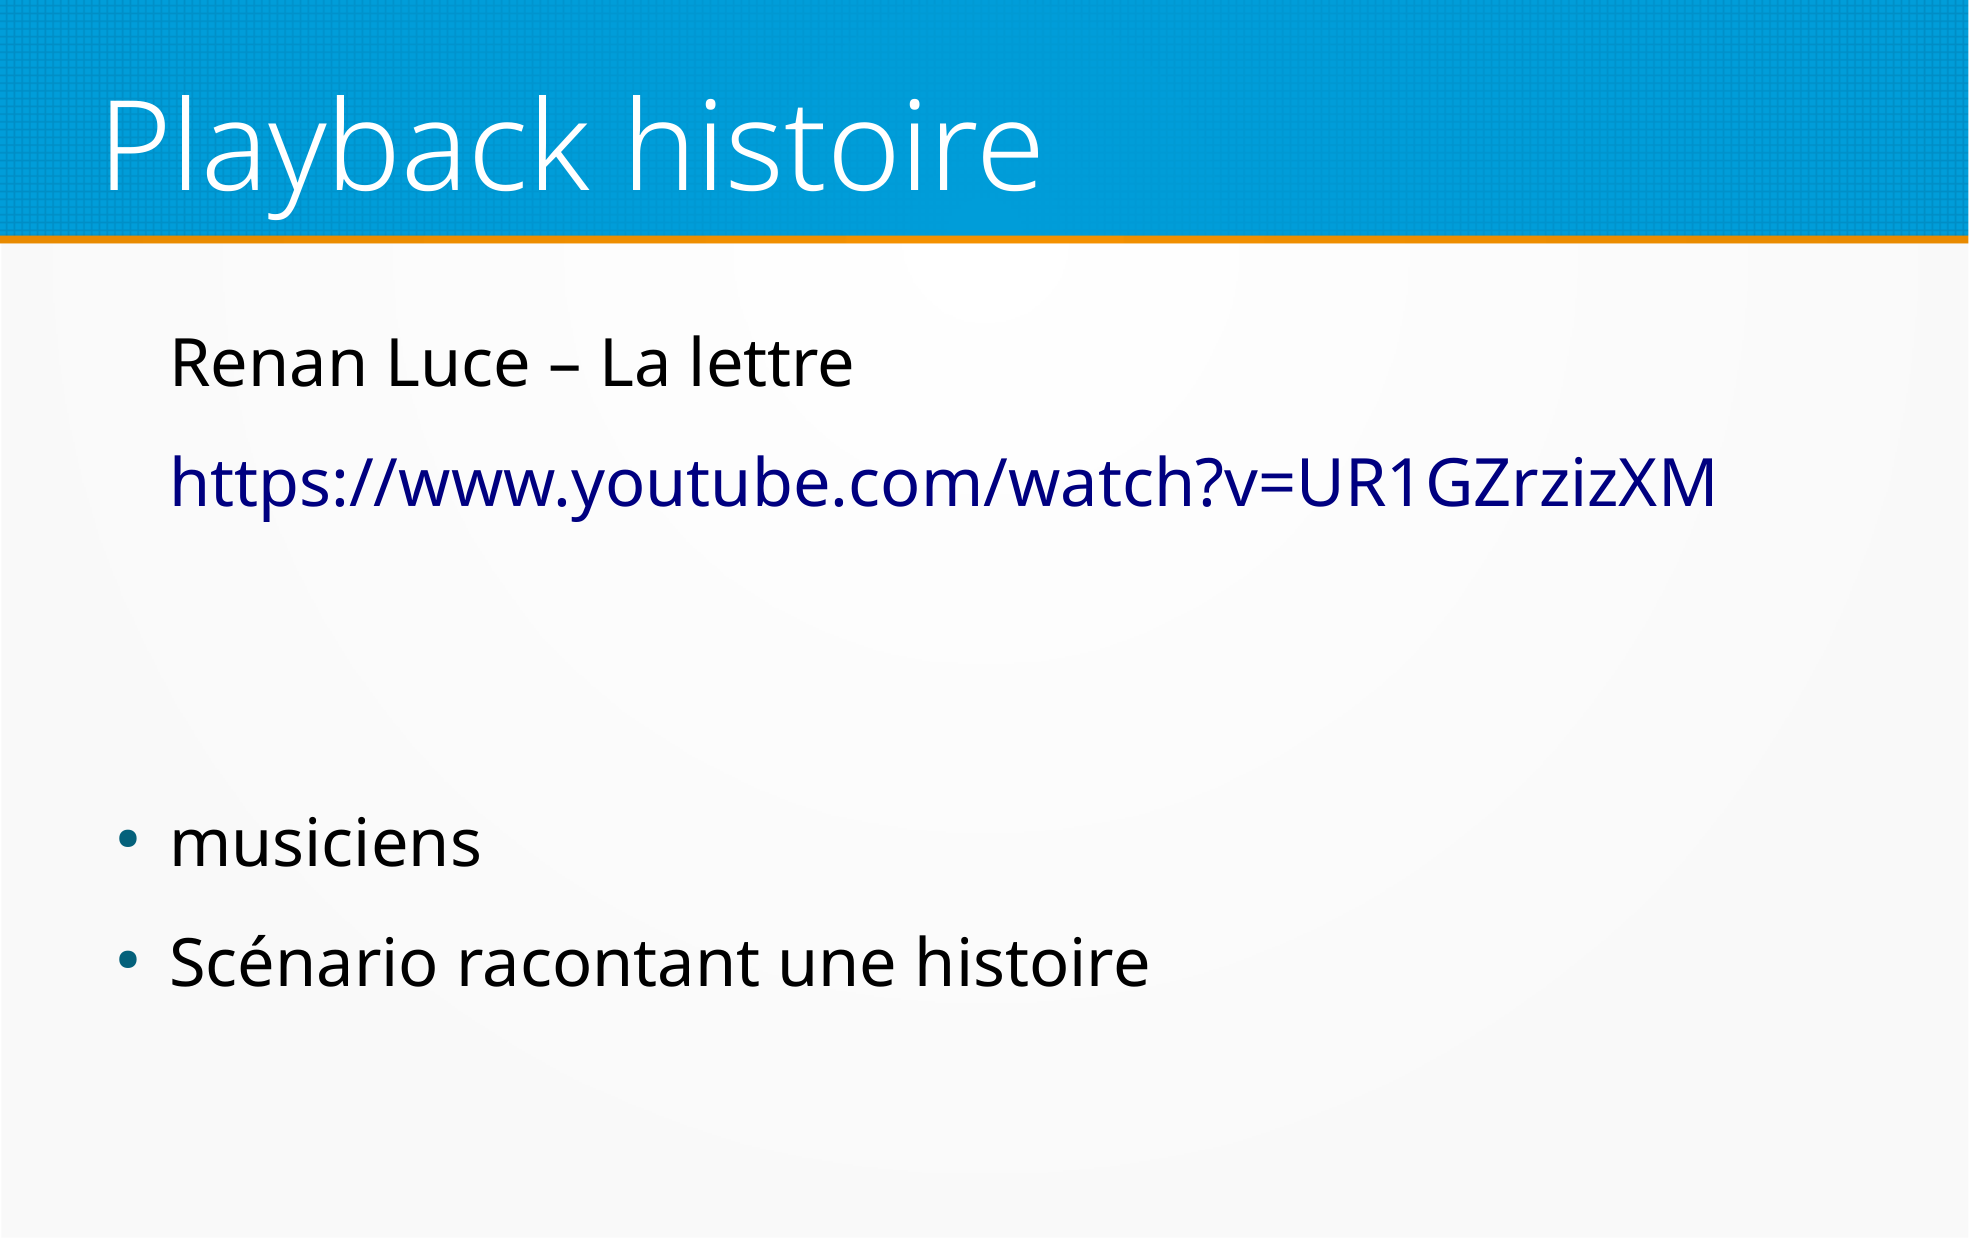

# Playback histoire
Renan Luce – La lettre
https://www.youtube.com/watch?v=UR1GZrzizXM
musiciens
Scénario racontant une histoire